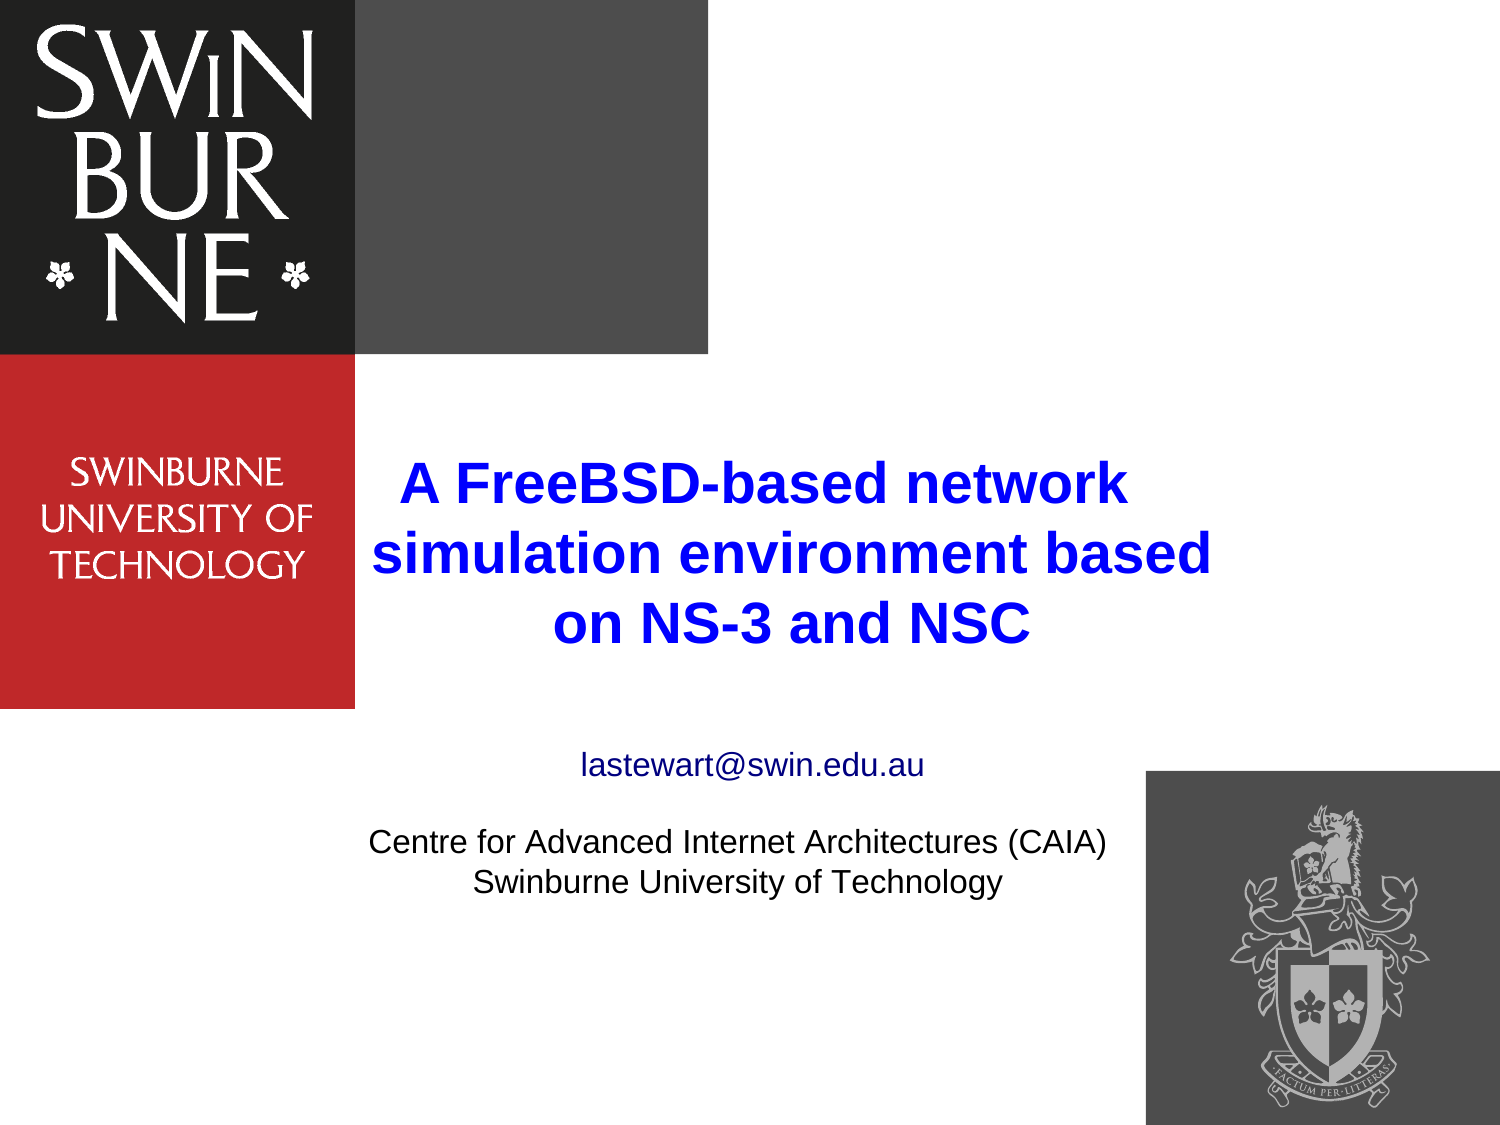

# A FreeBSD-based network simulation environment based on NS-3 and NSC
lastewart@swin.edu.au
Centre for Advanced Internet Architectures (CAIA)
Swinburne University of Technology